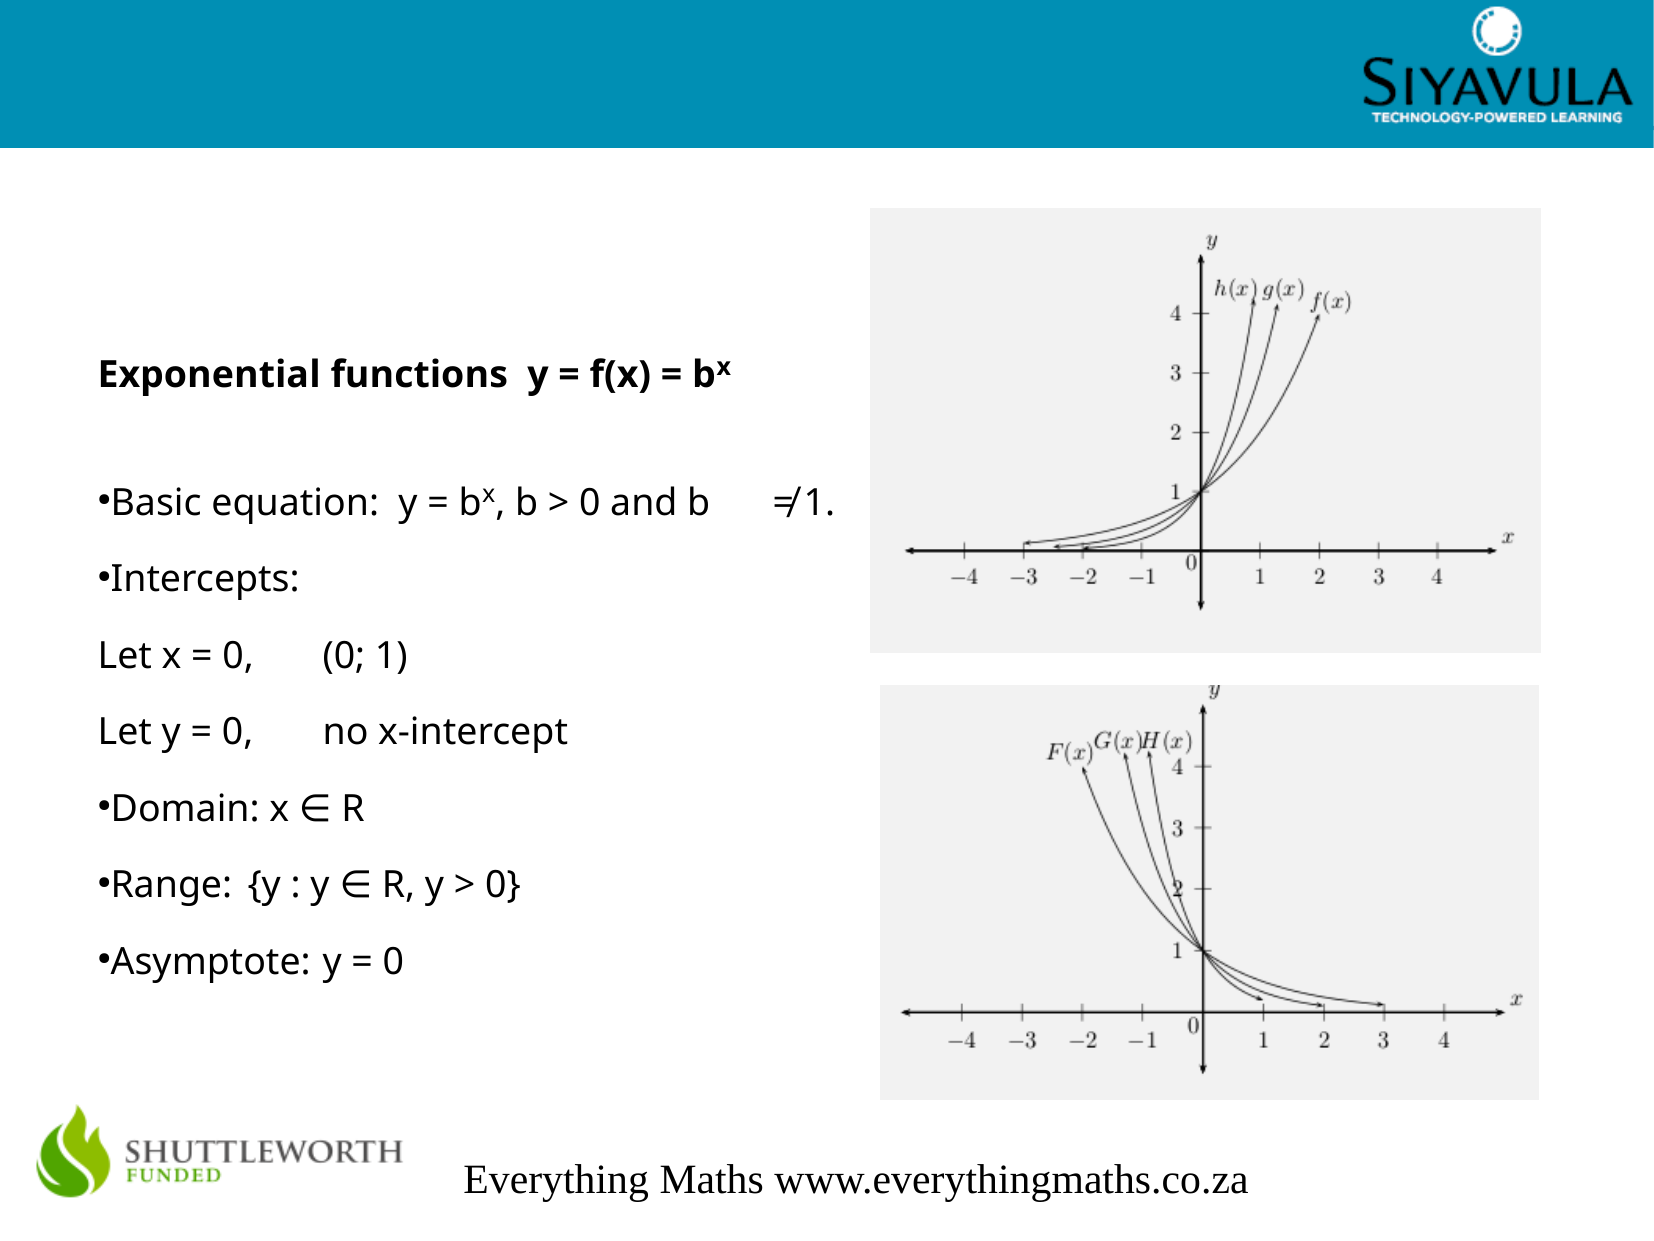

Exponential functions y = f(x) = bx
Basic equation: y = bx, b > 0 and b	≠ 1.
Intercepts:
Let x = 0,	(0; 1)
Let y = 0,	no x-intercept
Domain: x ∈ R
Range: 	{y : y ∈ R, y > 0}
Asymptote: 	y = 0
Everything Maths www.everythingmaths.co.za